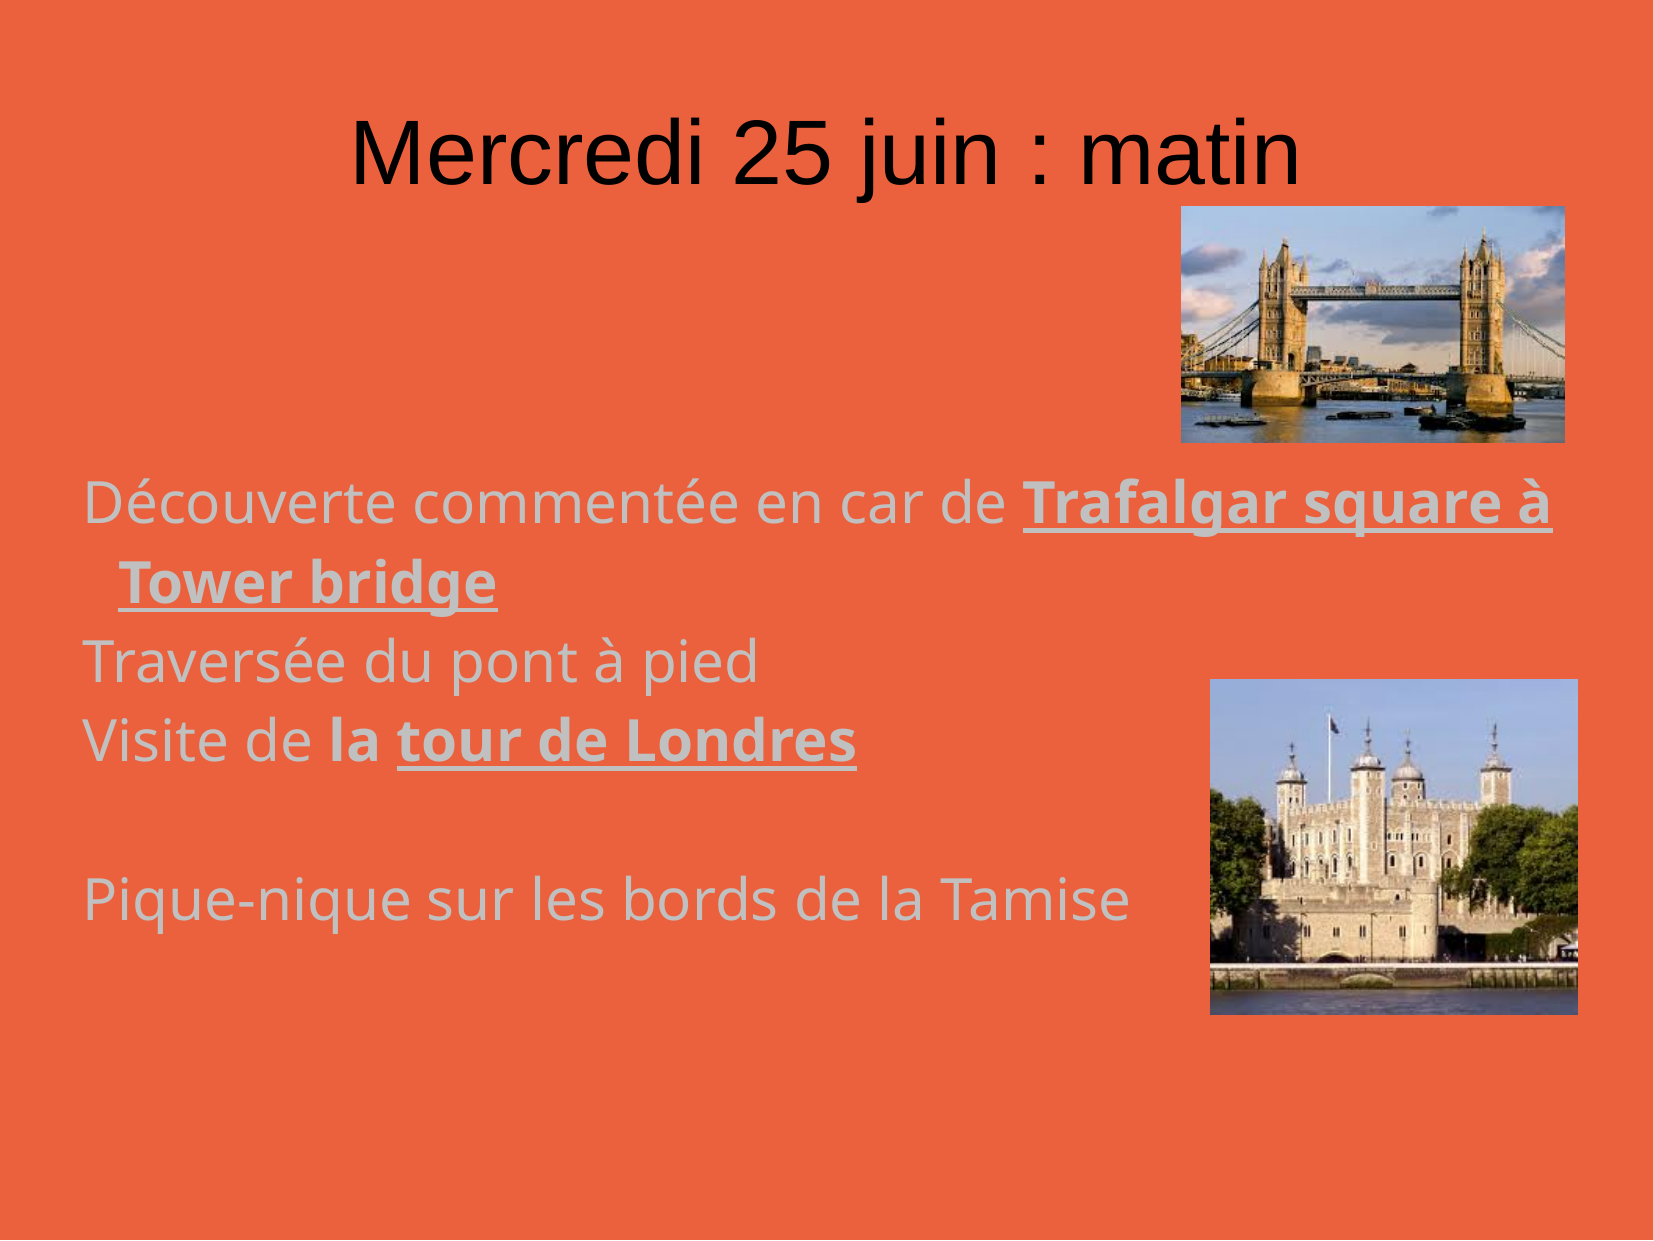

# Mercredi 25 juin : matin
Découverte commentée en car de Trafalgar square à Tower bridge
Traversée du pont à pied
Visite de la tour de Londres
Pique-nique sur les bords de la Tamise